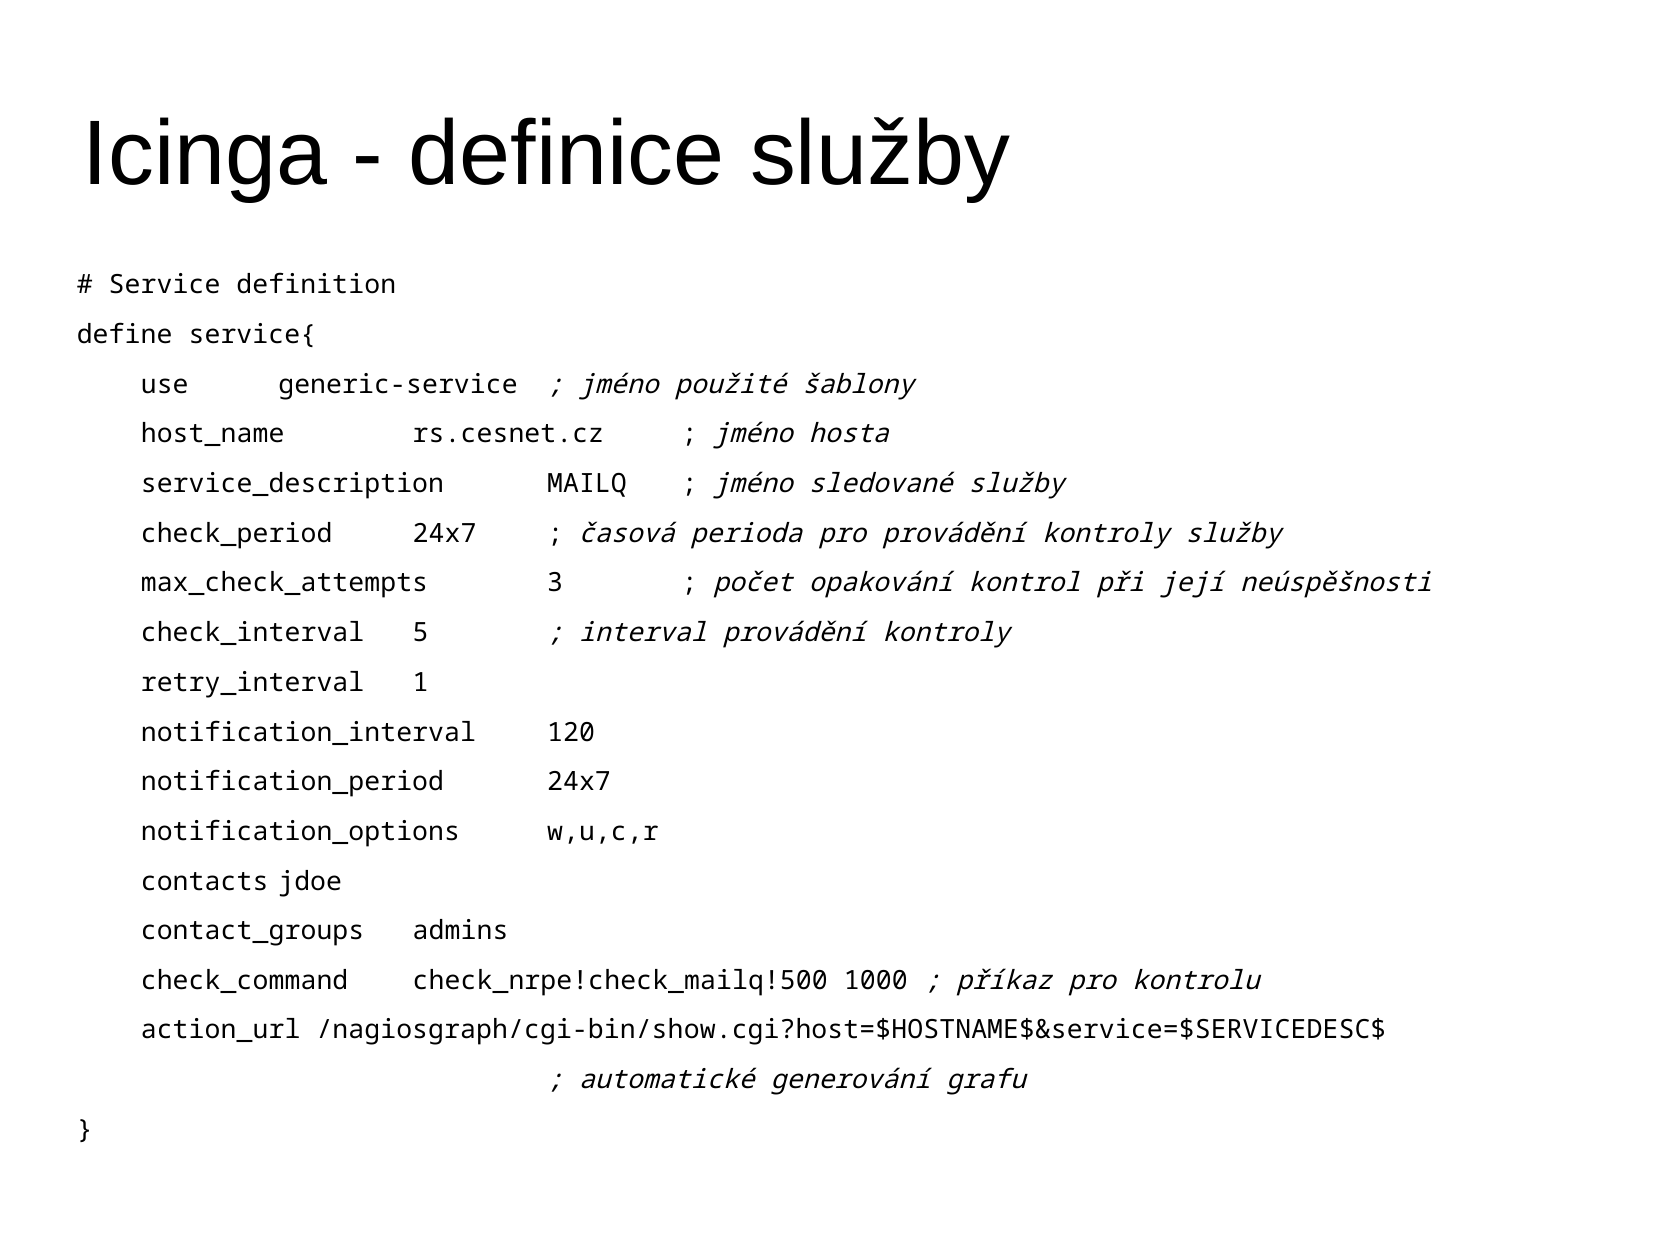

# Icinga - definice služby
# Service definition
define service{
 use						generic-service	; jméno použité šablony
 host_name				rs.cesnet.cz 	; jméno hosta
 service_description		MAILQ 	; jméno sledované služby
 check_period				24x7 	; časová perioda pro provádění kontroly služby
 max_check_attempts		3 		; počet opakování kontrol při její neúspěšnosti
 check_interval			5 		; interval provádění kontroly
 retry_interval			1
 notification_interval		120
 notification_period		24x7
 notification_options		w,u,c,r
 contacts					jdoe
 contact_groups			admins
 check_command			check_nrpe!check_mailq!500 1000 ; příkaz pro kontrolu
 action_url /nagiosgraph/cgi-bin/show.cgi?host=$HOSTNAME$&service=$SERVICEDESC$
 	; automatické generování grafu
}